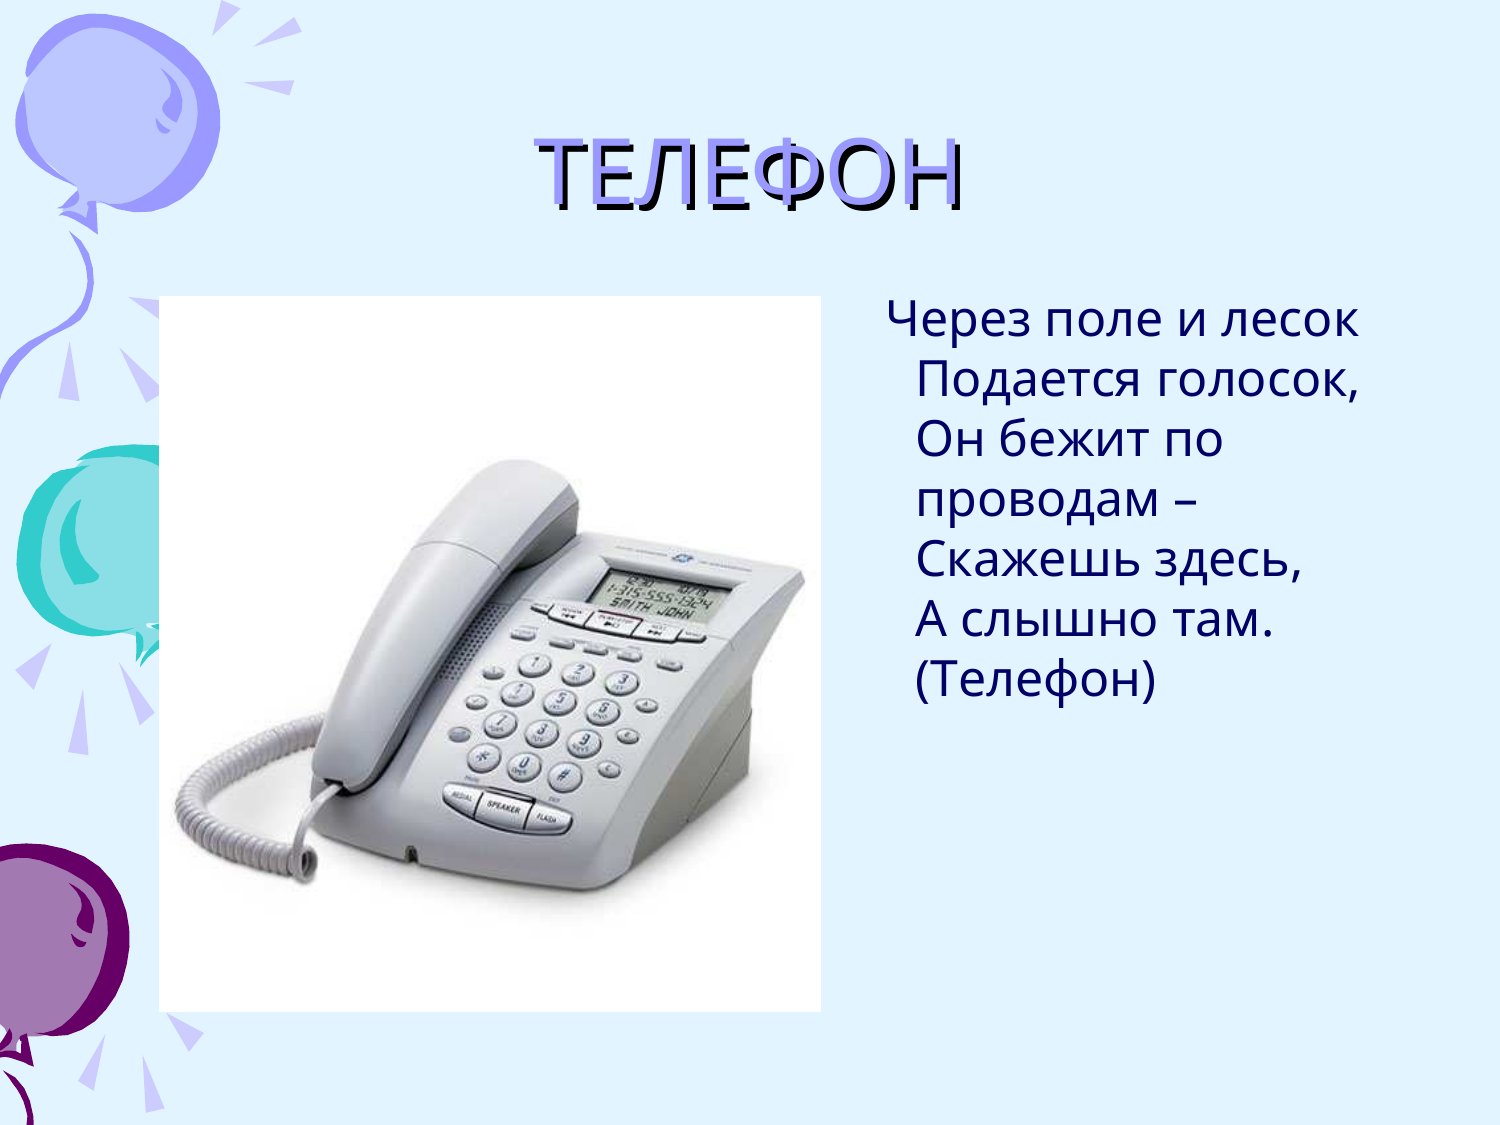

# ТЕЛЕФОН
 Через поле и лесок
Подается голосок,
Он бежит по проводам –
Скажешь здесь,
А слышно там.
(Телефон)